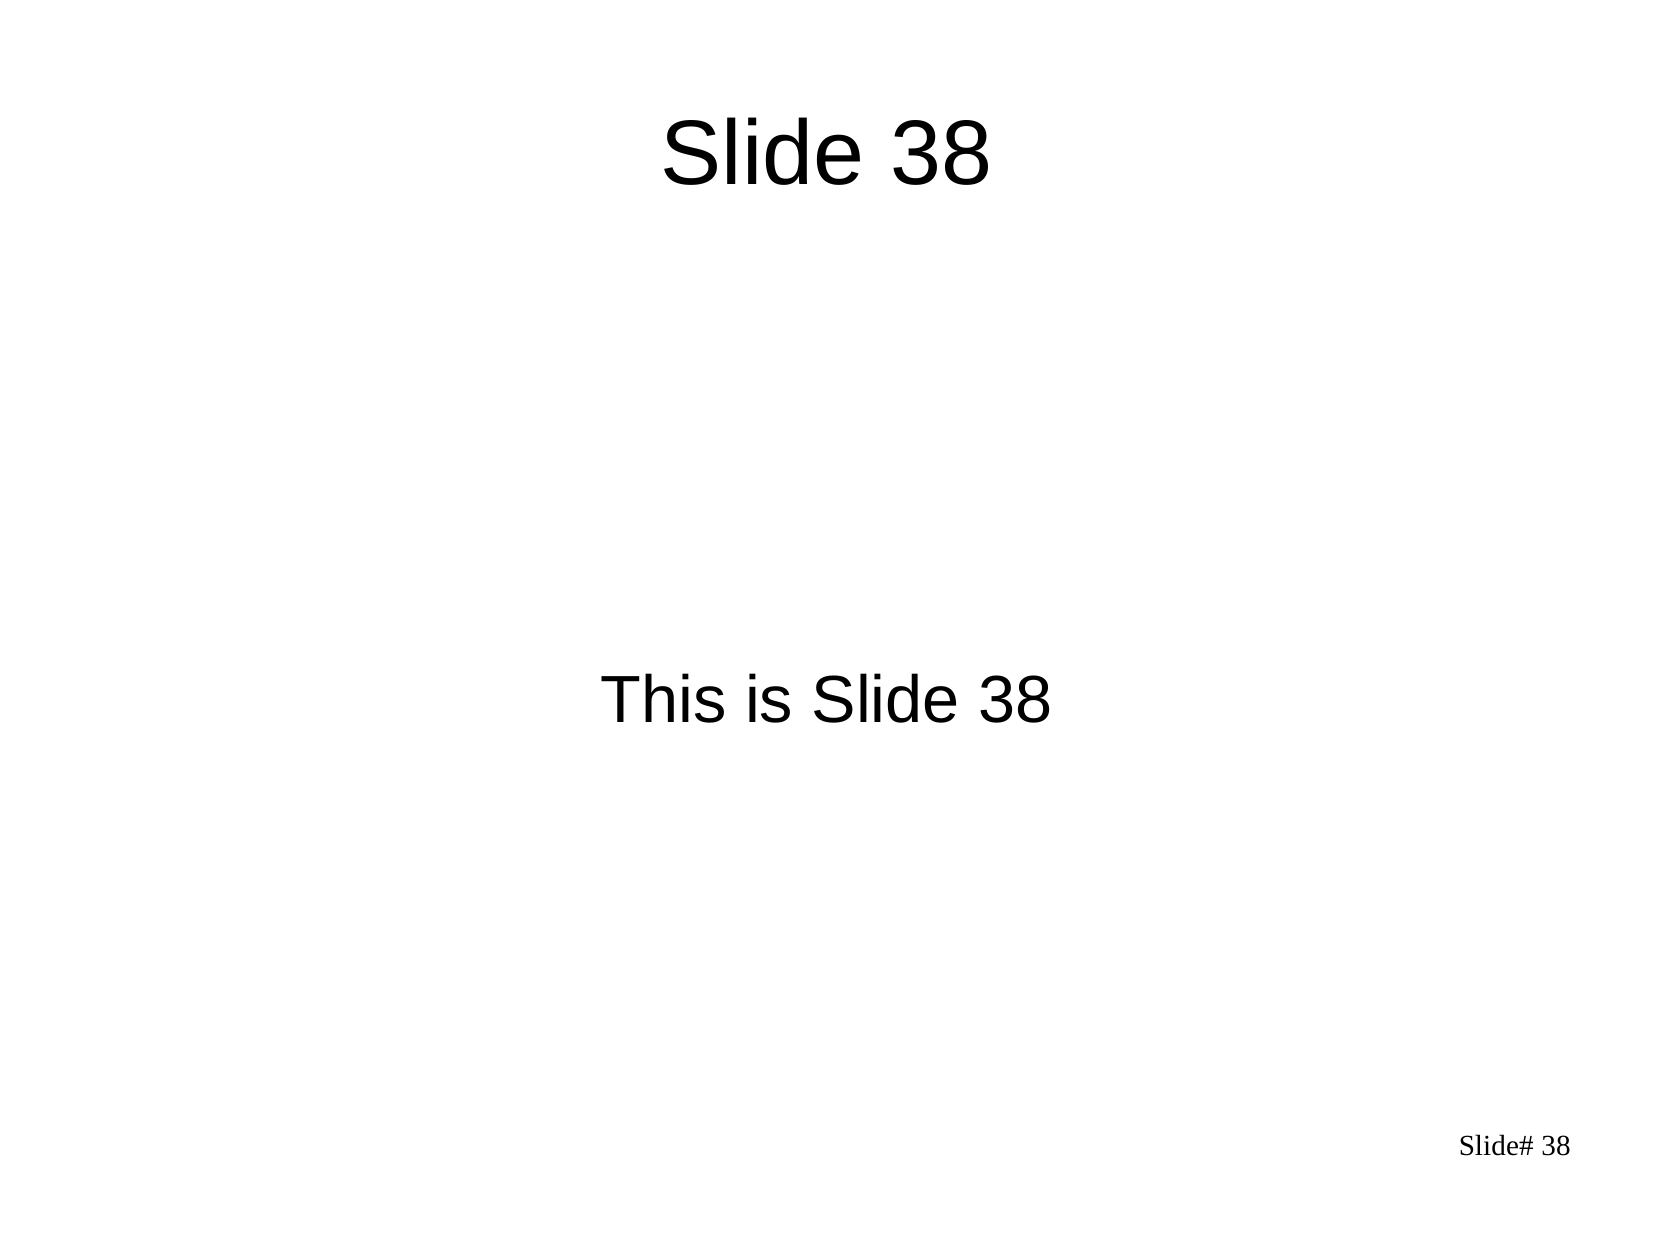

# Slide 38
This is Slide 38
38